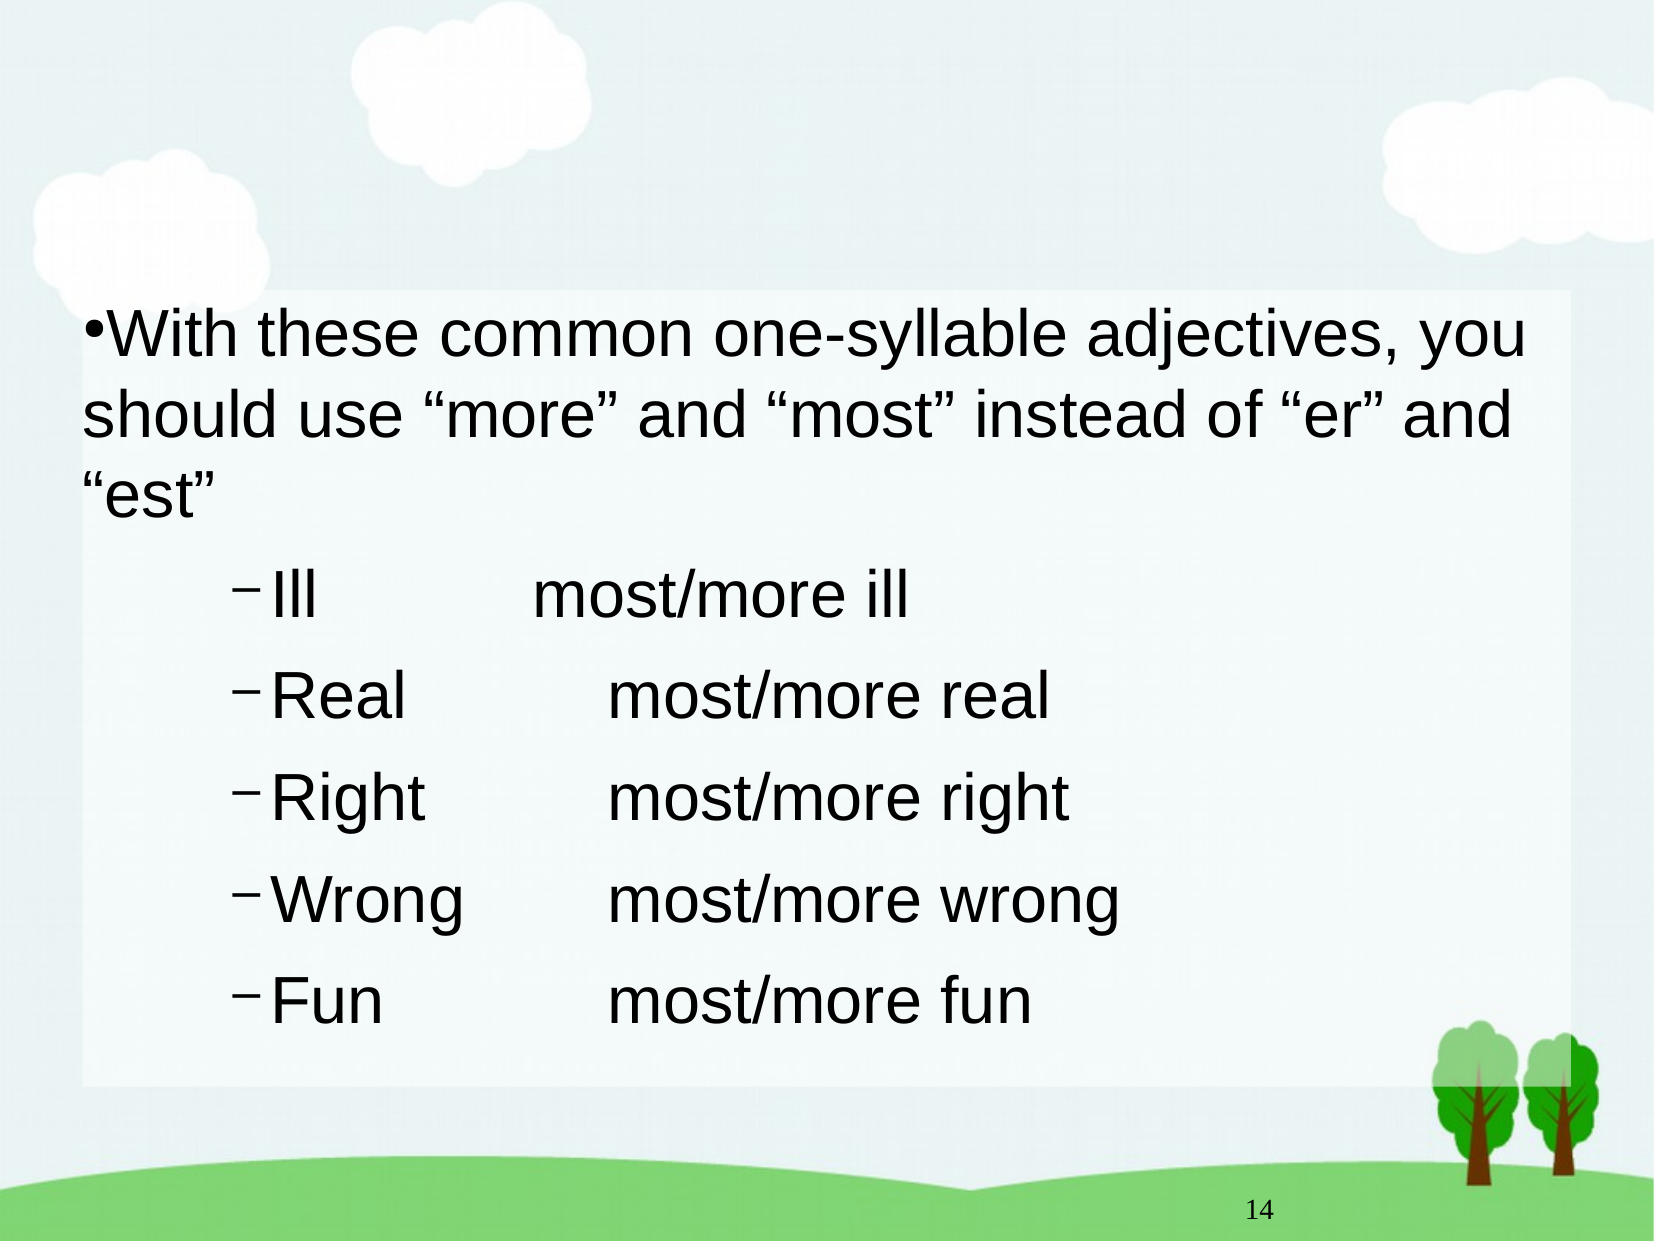

#
With these common one-syllable adjectives, you should use “more” and “most” instead of “er” and “est”
Ill			most/more ill
Real			most/more real
Right			most/more right
Wrong		most/more wrong
Fun			most/more fun